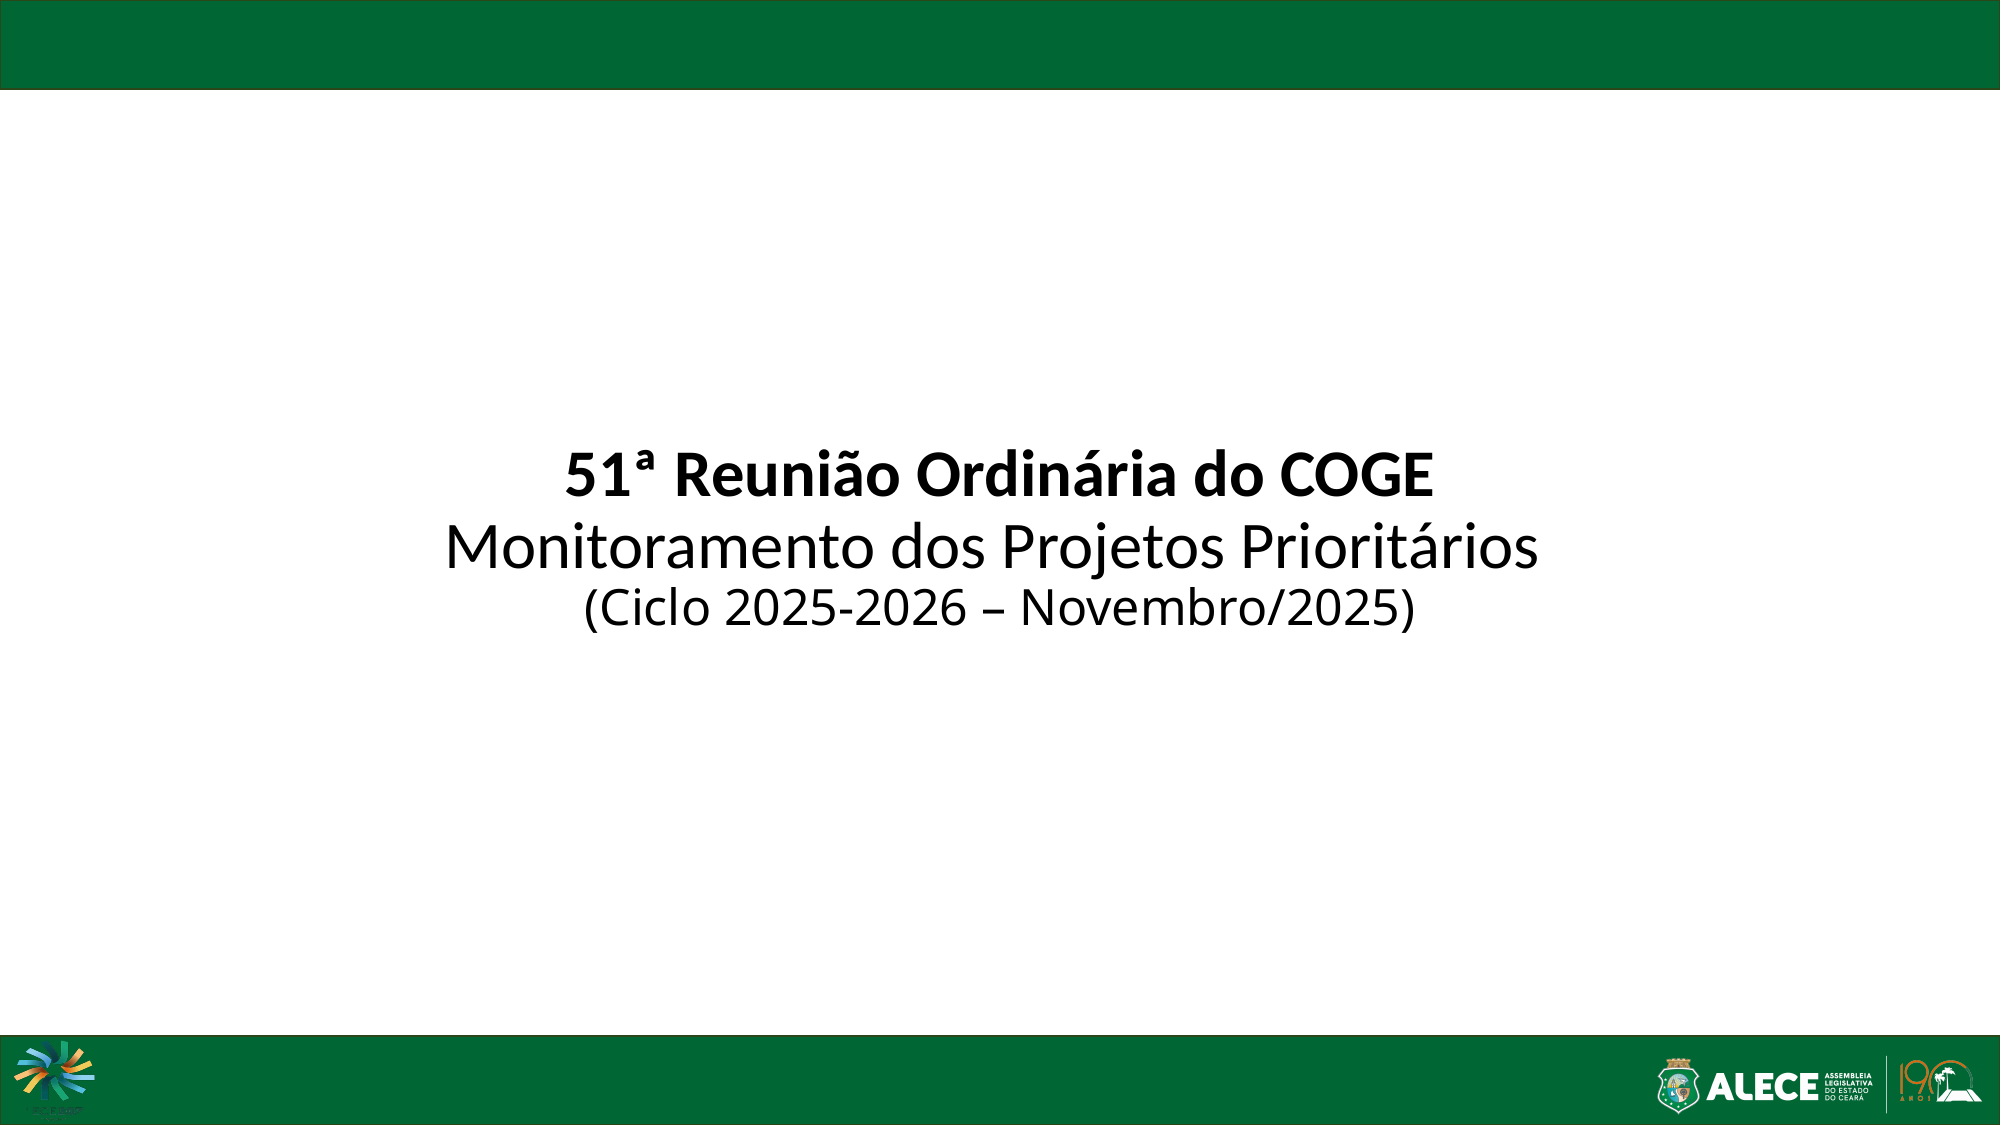

# 51ª Reunião Ordinária do COGE Monitoramento dos Projetos Prioritários (Ciclo 2025-2026 – Novembro/2025)